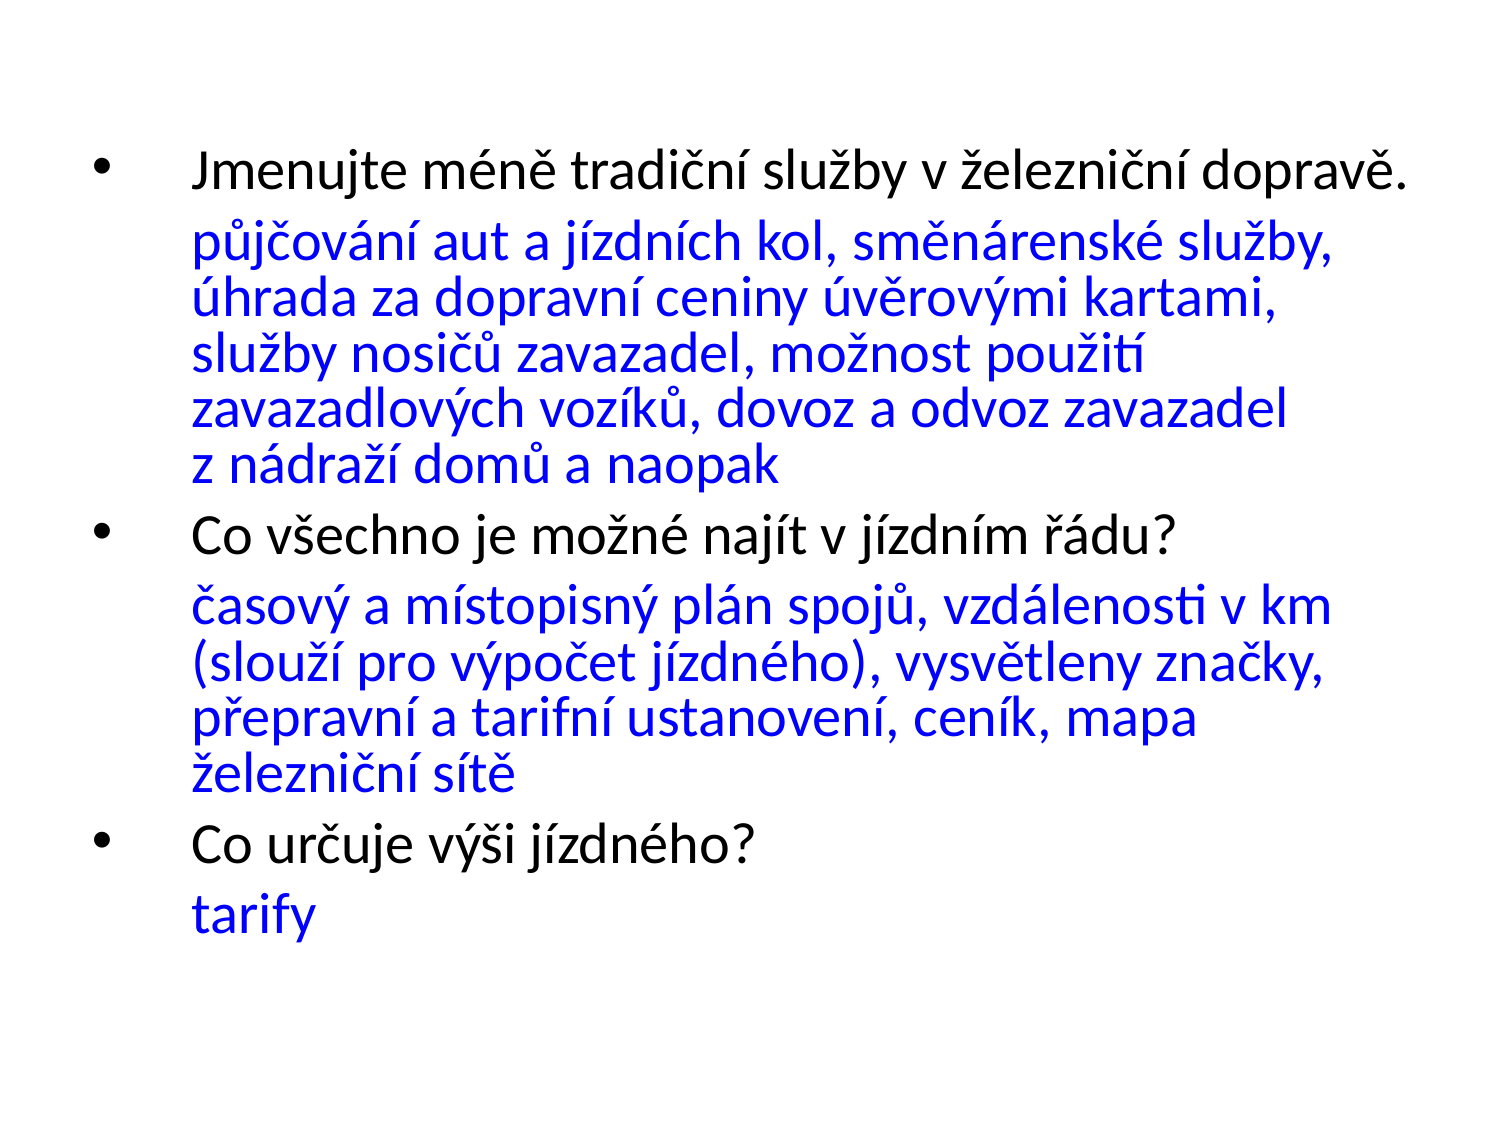

# Jmenujte méně tradiční služby v železniční dopravě.
	půjčování aut a jízdních kol, směnárenské služby, úhrada za dopravní ceniny úvěrovými kartami, služby nosičů zavazadel, možnost použití zavazadlových vozíků, dovoz a odvoz zavazadel
z nádraží domů a naopak
Co všechno je možné najít v jízdním řádu?
	časový a místopisný plán spojů, vzdálenosti v km (slouží pro výpočet jízdného), vysvětleny značky, přepravní a tarifní ustanovení, ceník, mapa železniční sítě
Co určuje výši jízdného?
	tarify